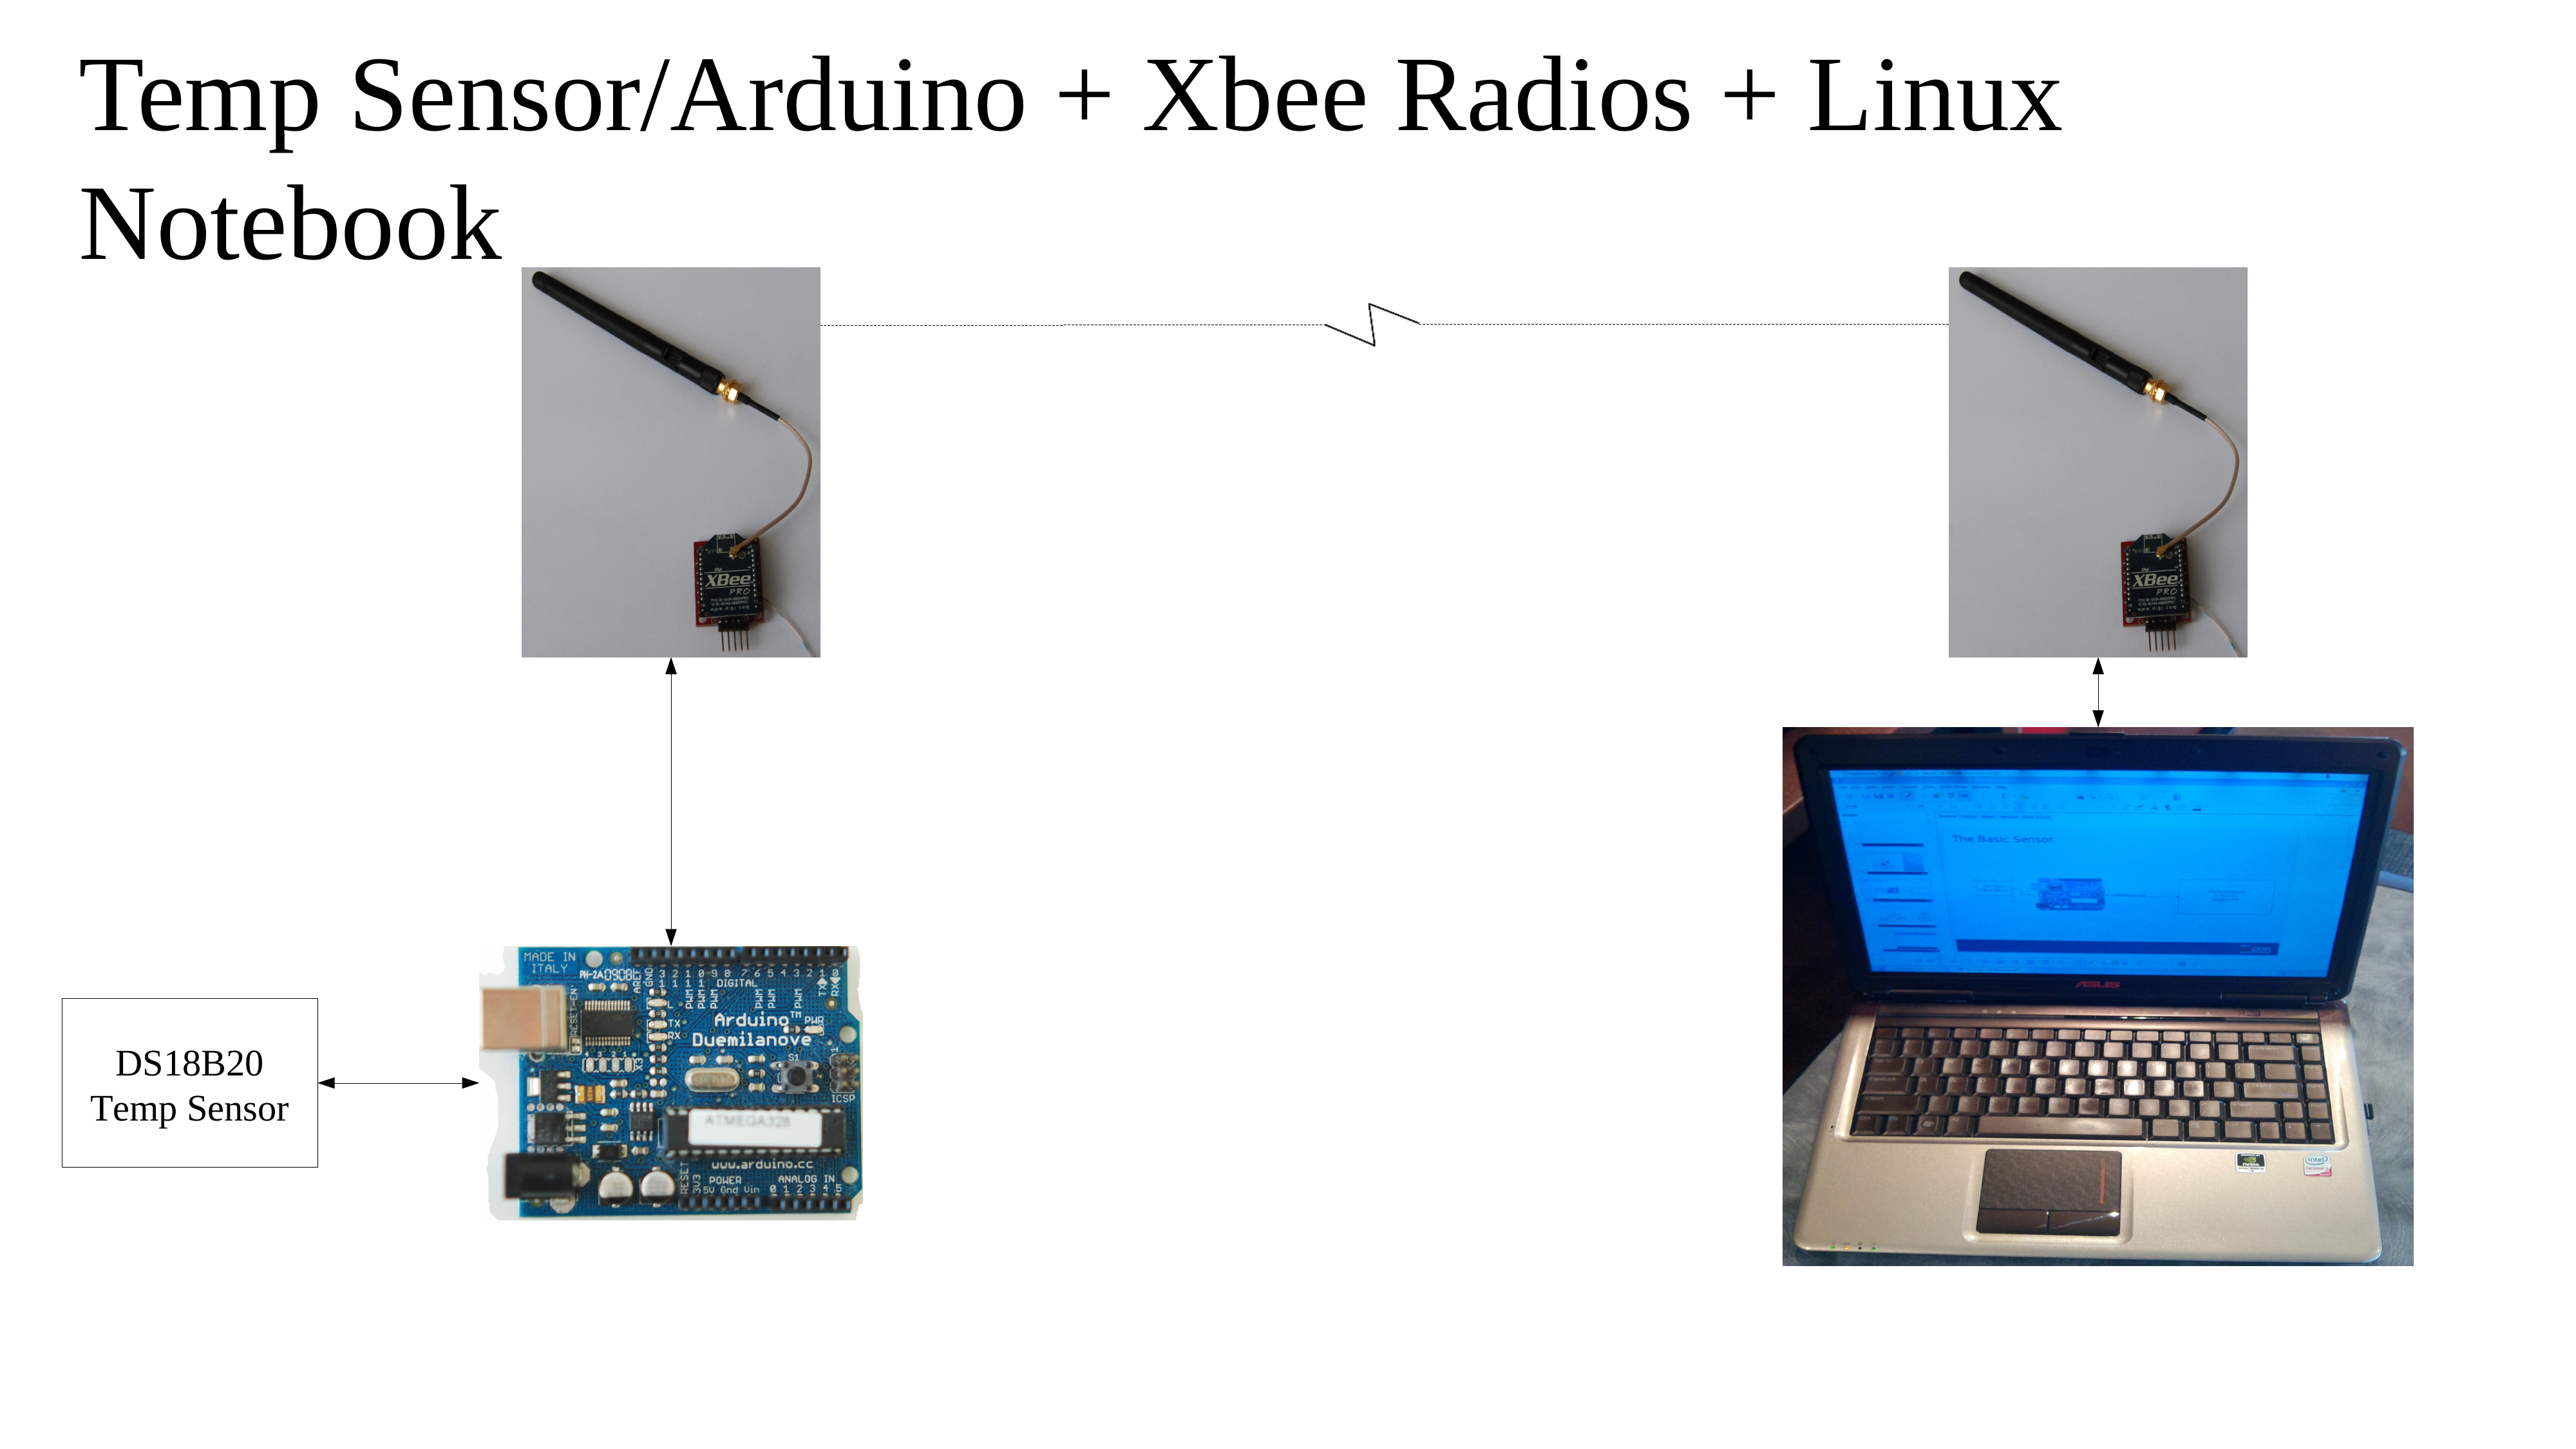

# Temp Sensor/Arduino + Xbee Radios + Linux Notebook
DS18B20
Temp Sensor